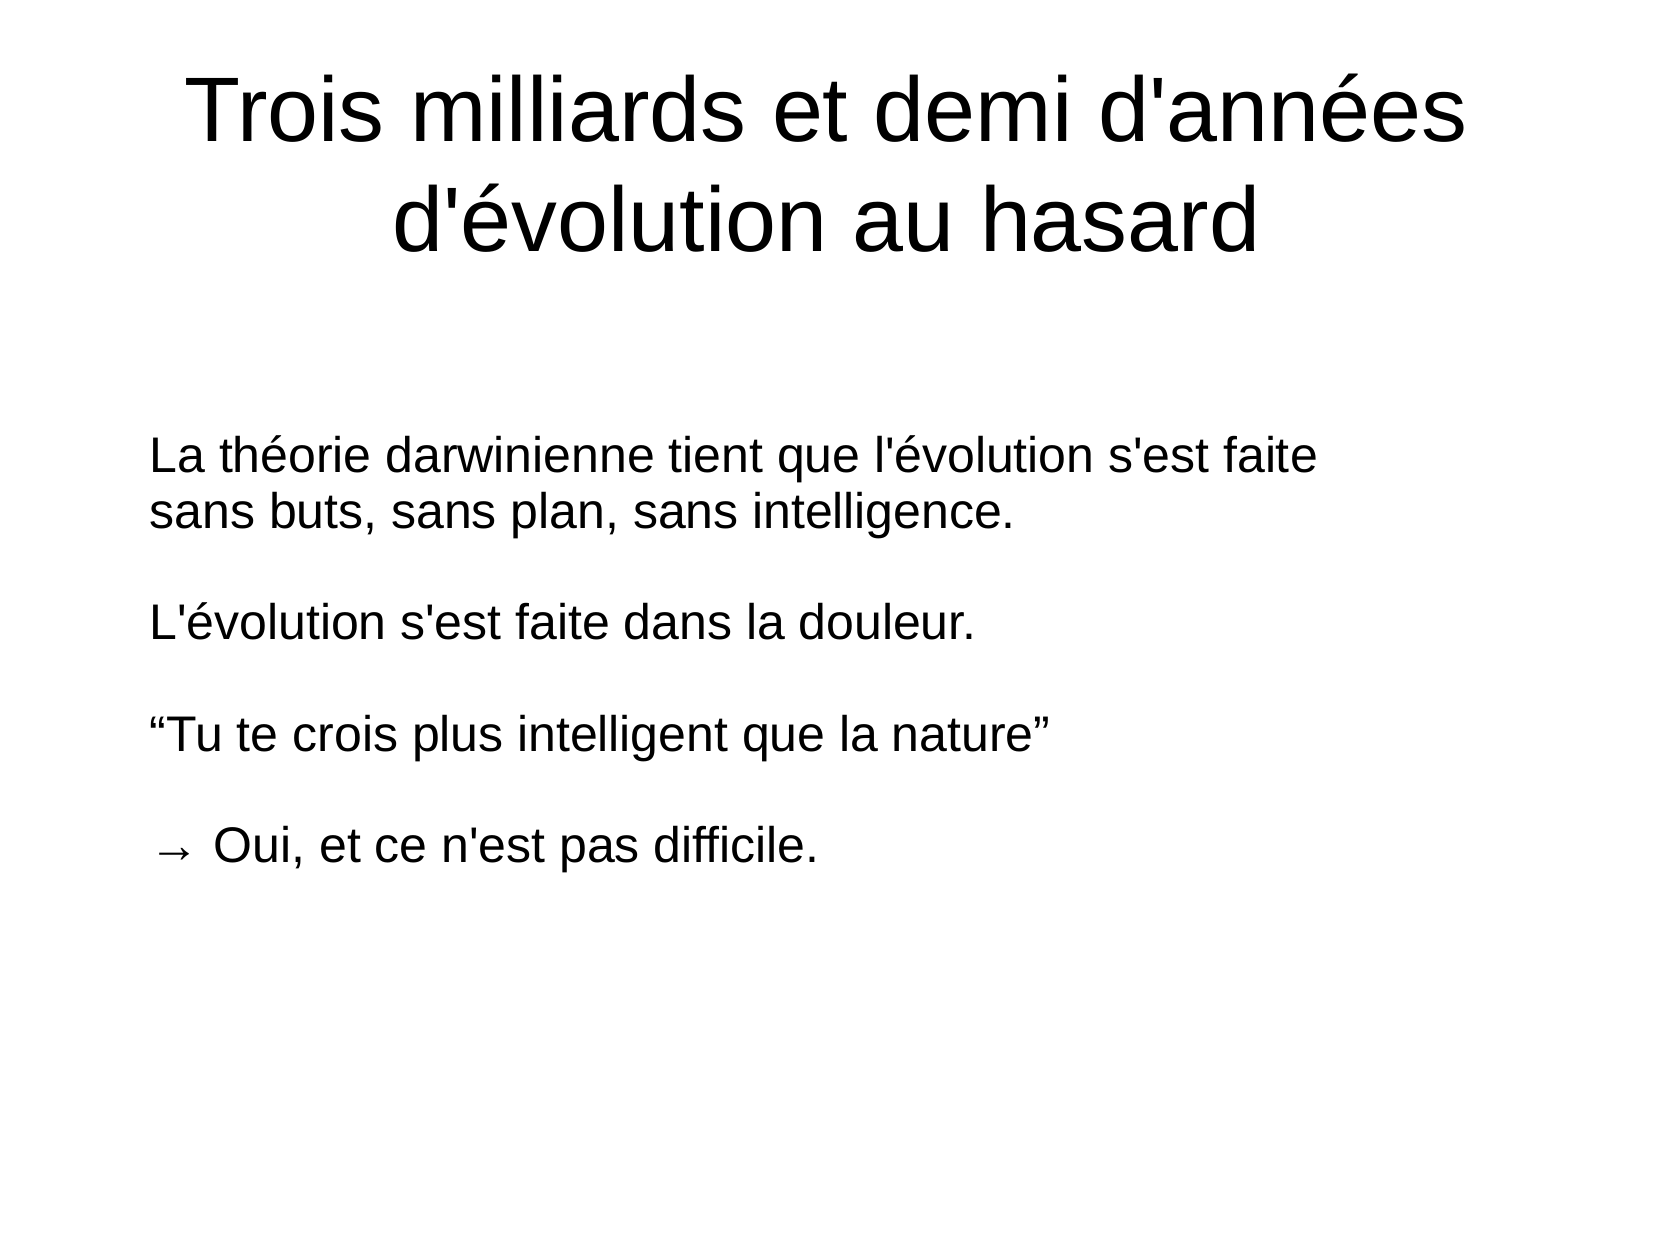

# Trois milliards et demi d'années d'évolution au hasard
La théorie darwinienne tient que l'évolution s'est faite
sans buts, sans plan, sans intelligence.
L'évolution s'est faite dans la douleur.
“Tu te crois plus intelligent que la nature”
→ Oui, et ce n'est pas difficile.